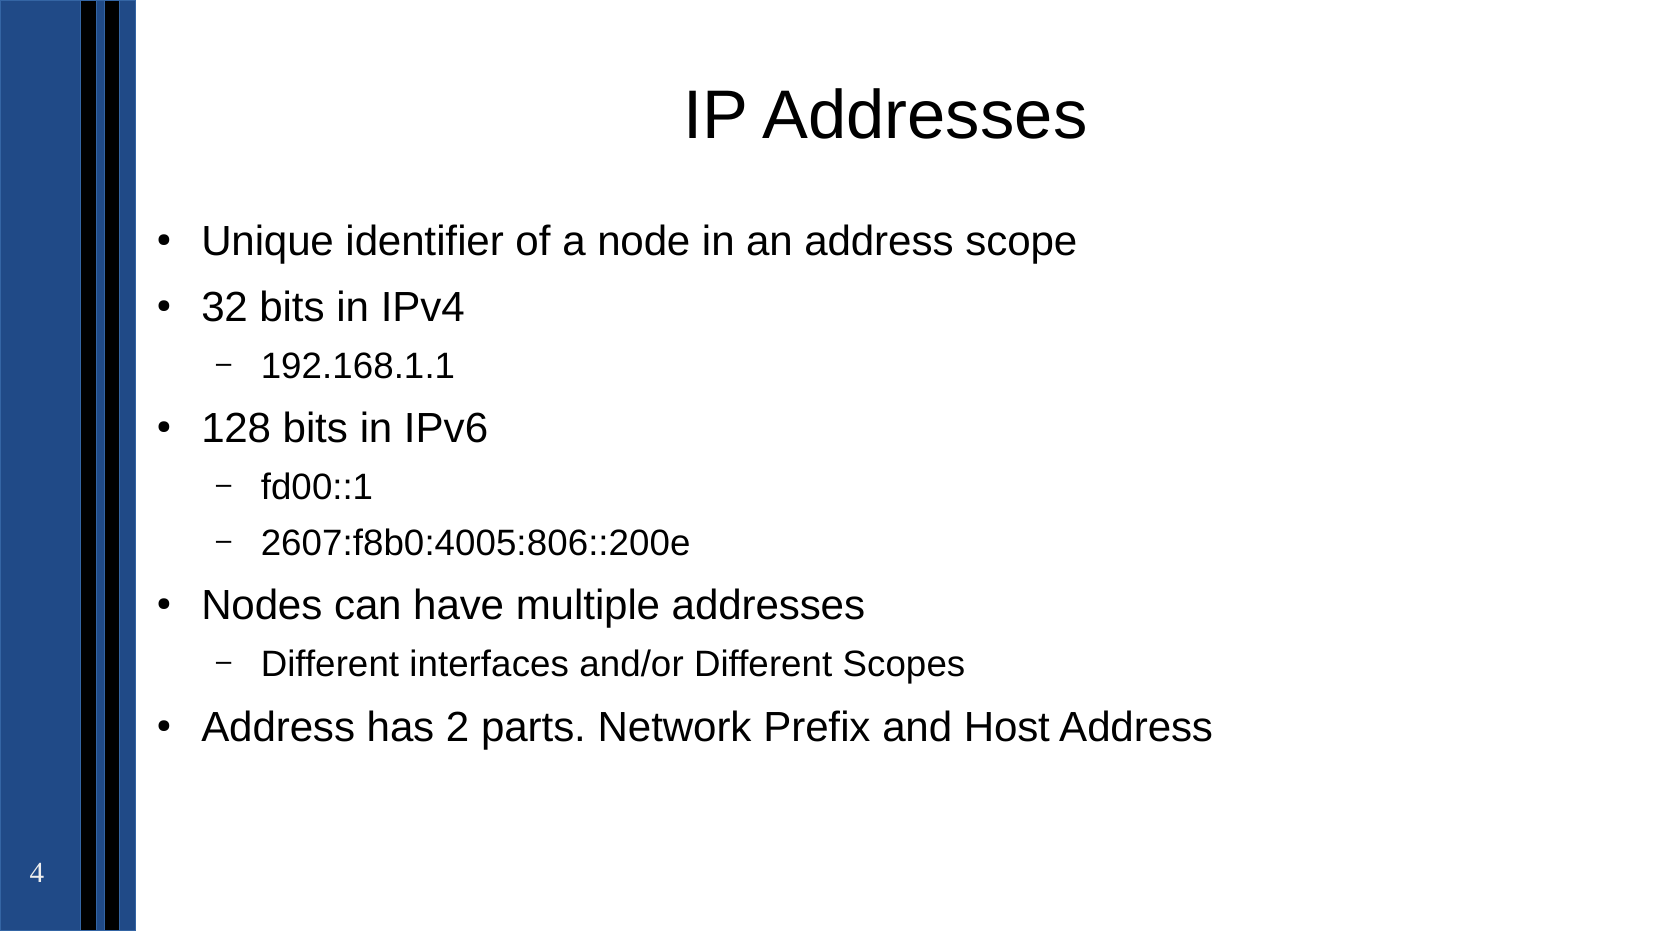

# IP Addresses
Unique identifier of a node in an address scope
32 bits in IPv4
192.168.1.1
128 bits in IPv6
fd00::1
2607:f8b0:4005:806::200e
Nodes can have multiple addresses
Different interfaces and/or Different Scopes
Address has 2 parts. Network Prefix and Host Address
4